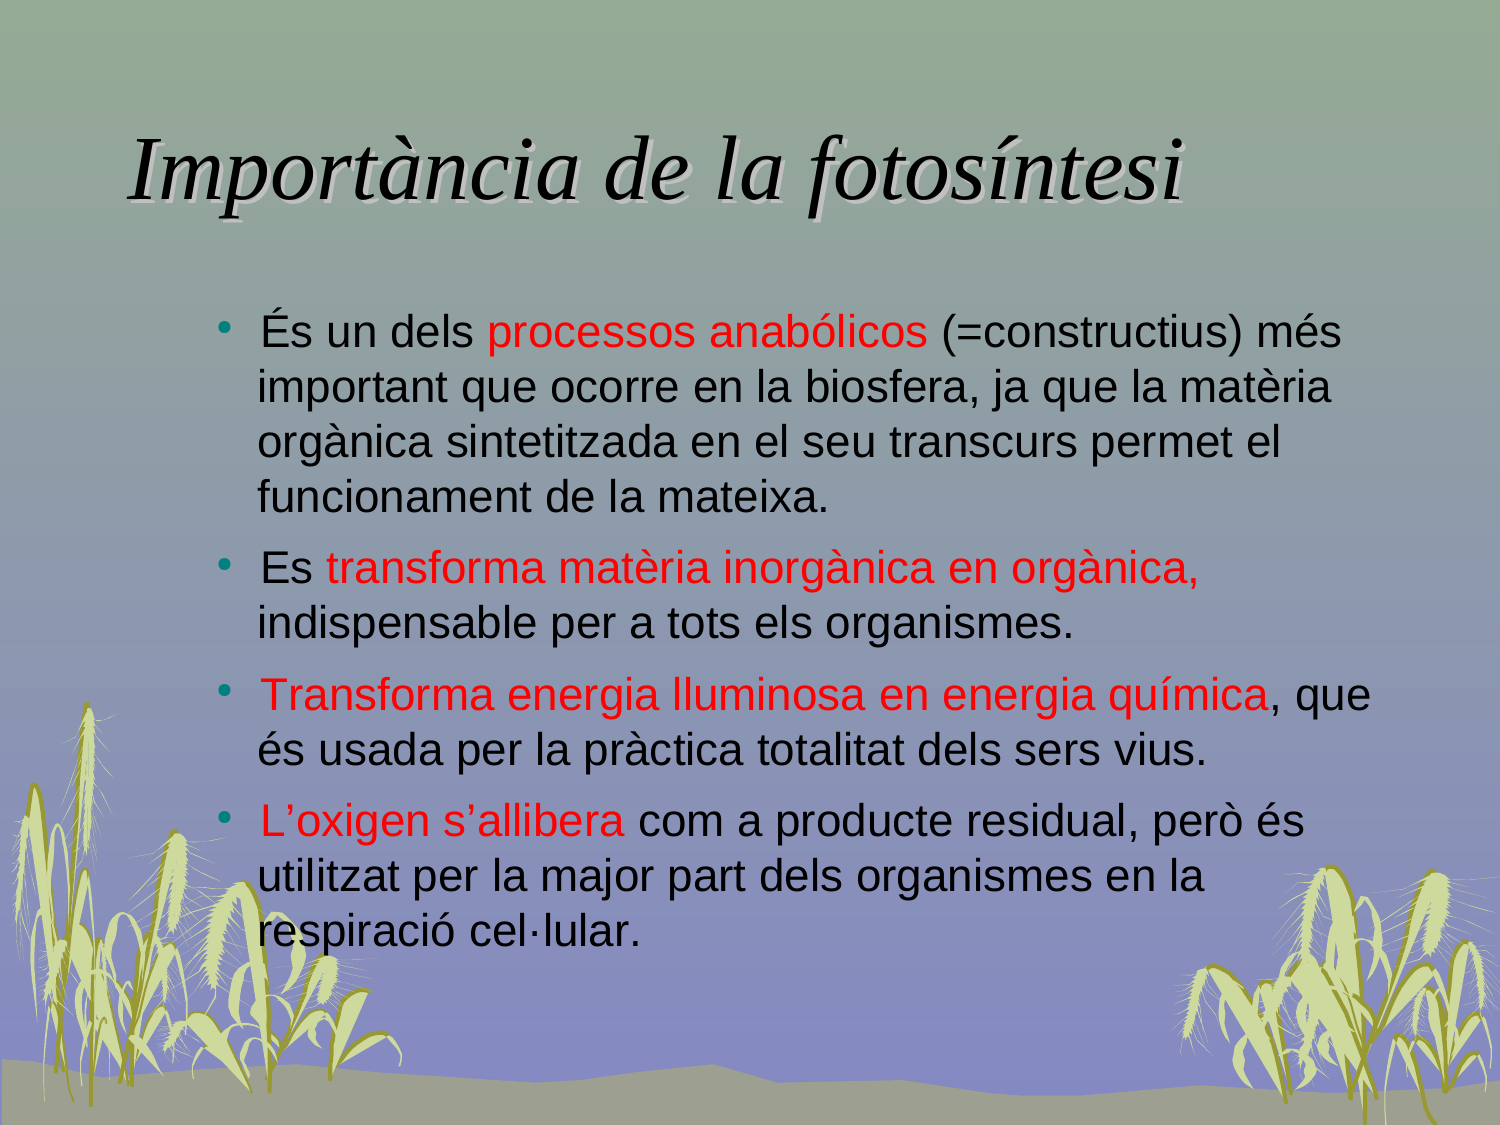

# Importància de la fotosíntesi
És un dels processos anabólicos (=constructius) més important que ocorre en la biosfera, ja que la matèria orgànica sintetitzada en el seu transcurs permet el funcionament de la mateixa.
Es transforma matèria inorgànica en orgànica, indispensable per a tots els organismes.
Transforma energia lluminosa en energia química, que és usada per la pràctica totalitat dels sers vius.
L’oxigen s’allibera com a producte residual, però és utilitzat per la major part dels organismes en la respiració cel·lular.